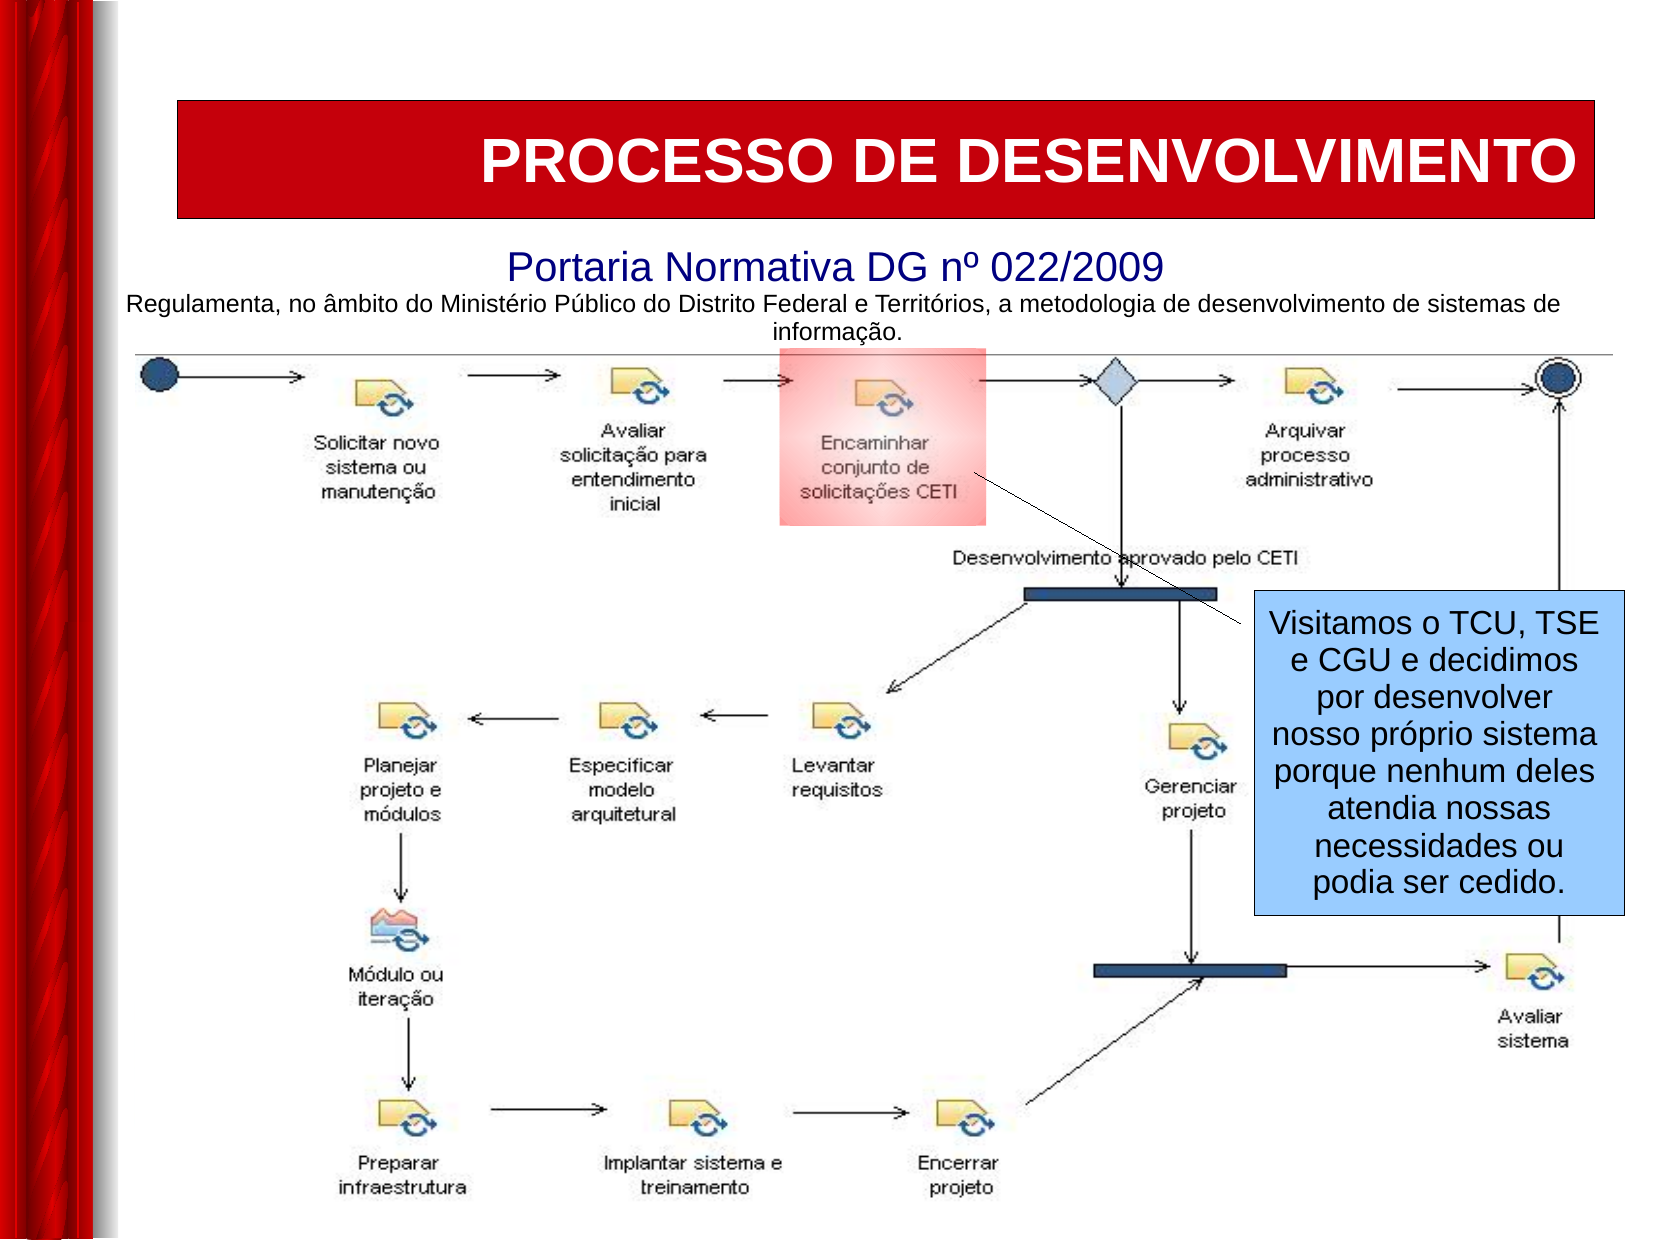

PROCESSO DE DESENVOLVIMENTO
Portaria Normativa DG nº 022/2009
 Regulamenta, no âmbito do Ministério Público do Distrito Federal e Territórios, a metodologia de desenvolvimento de sistemas de informação.
Visitamos o TCU, TSE
e CGU e decidimos
por desenvolver
nosso próprio sistema
porque nenhum deles
atendia nossas
 necessidades ou
podia ser cedido.
8